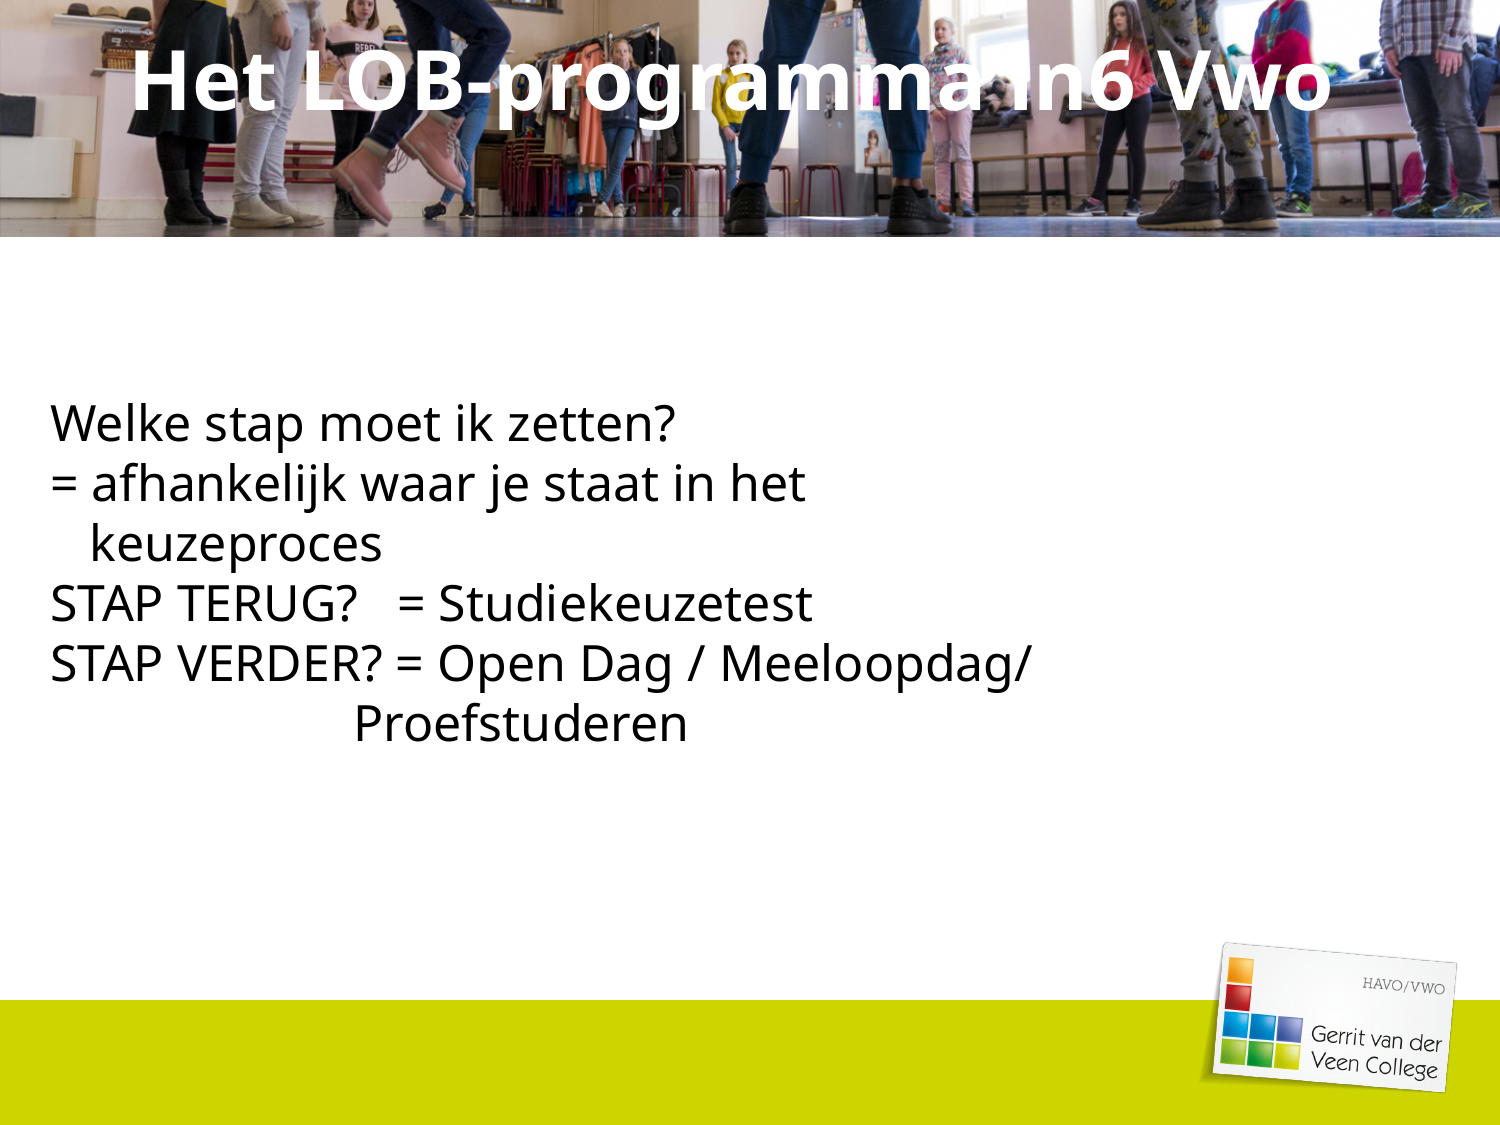

Het LOB-programma in6 Vwo ​
Welke stap moet ik zetten?
= afhankelijk waar je staat in het
 keuzeproces
STAP TERUG? = Studiekeuzetest
STAP VERDER? = Open Dag / Meeloopdag/
		 	 Proefstuderen